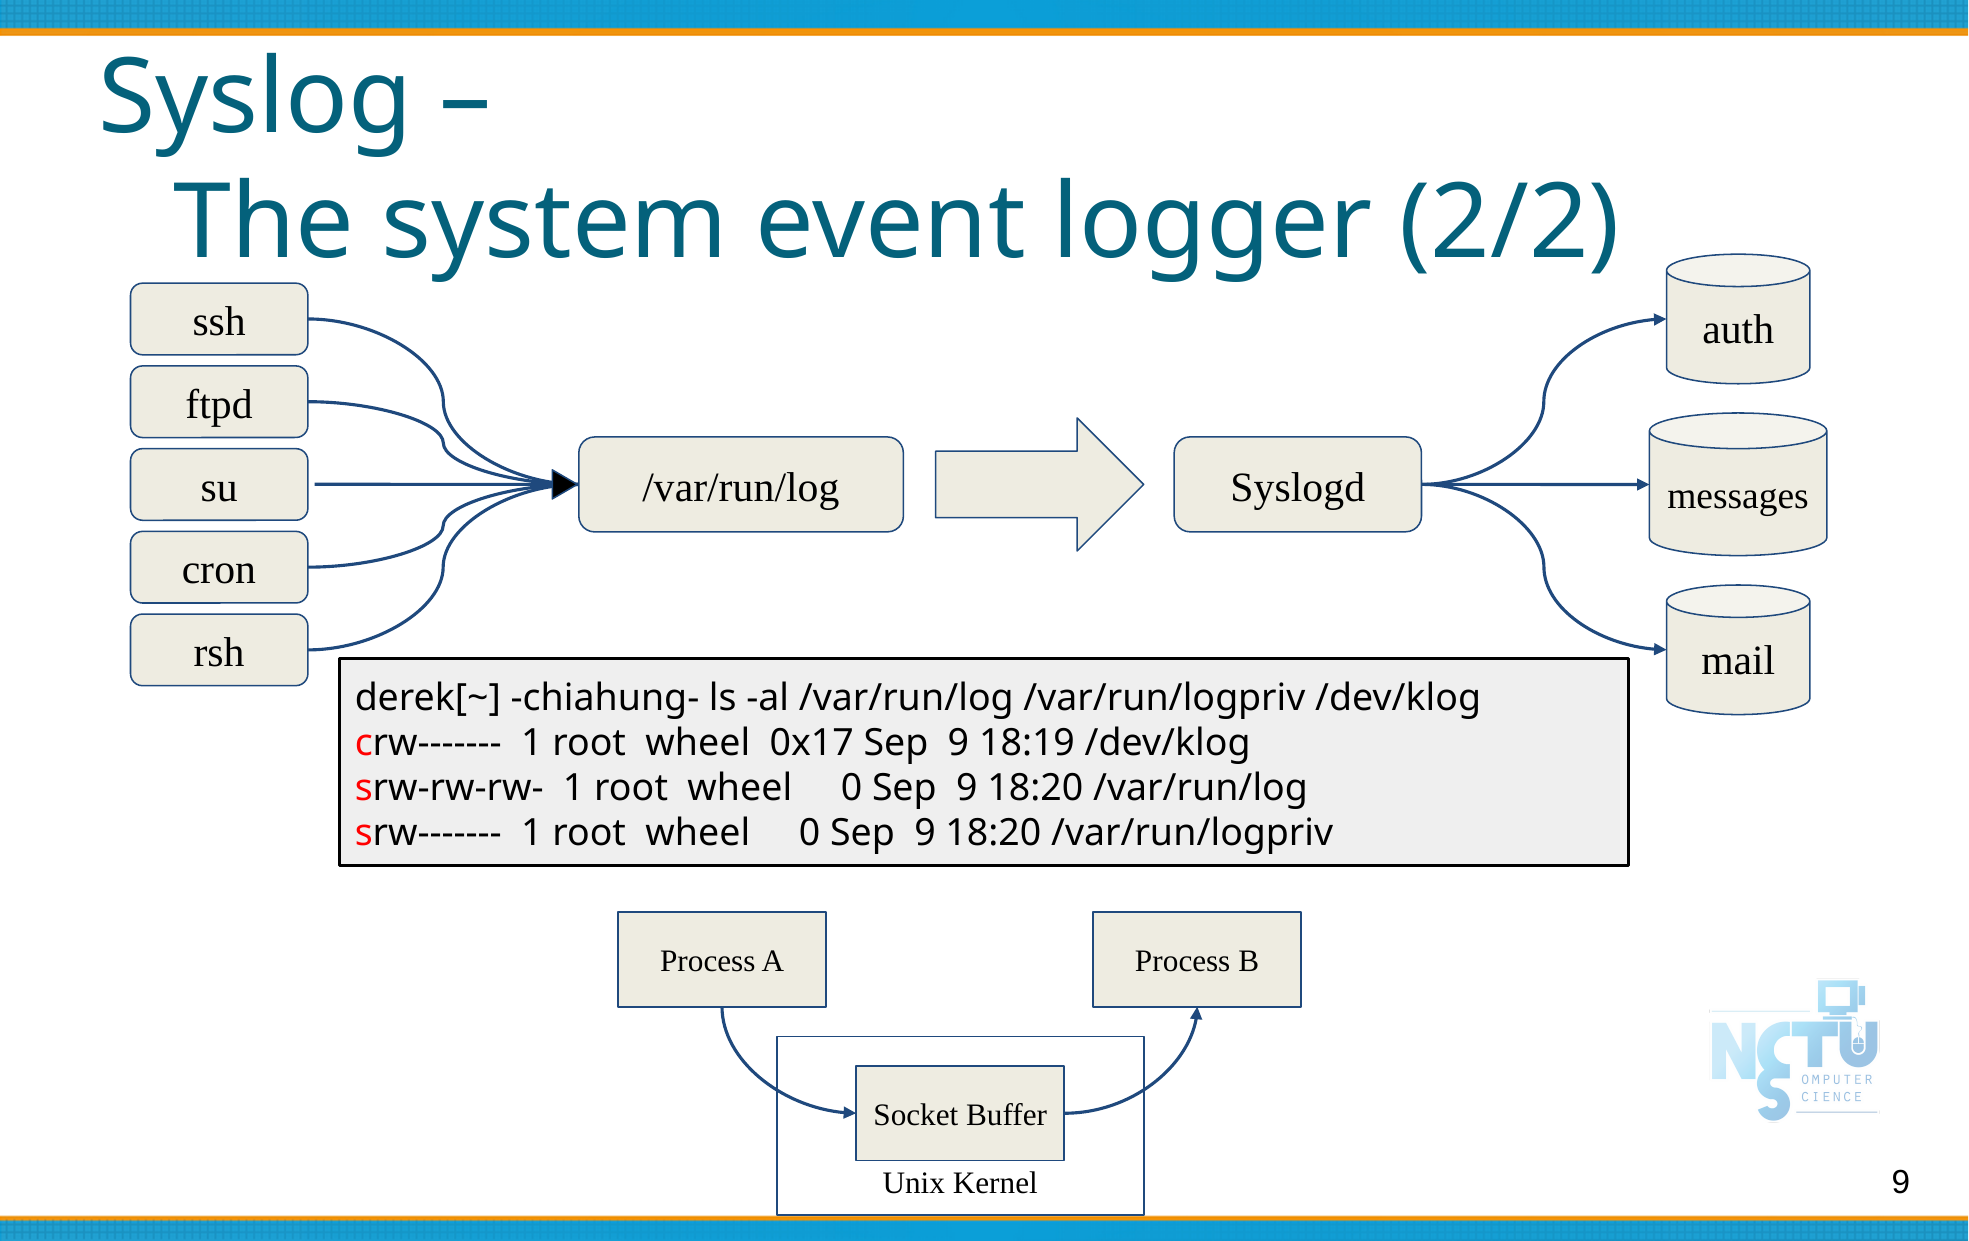

# Syslog – The system event logger (2/2)
derek[~] -chiahung- ls -al /var/run/log /var/run/logpriv /dev/klog
crw------- 1 root wheel 0x17 Sep 9 18:19 /dev/klog
srw-rw-rw- 1 root wheel 0 Sep 9 18:20 /var/run/log
srw------- 1 root wheel 0 Sep 9 18:20 /var/run/logpriv
auth
ssh
ftpd
messages
Syslogd
/var/run/log
su
cron
mail
rsh
derek[~] -chiahung- ls -al /var/run/log /var/run/logpriv /dev/klog
crw------- 1 root wheel 0x17 Sep 9 18:19 /dev/klog
srw-rw-rw- 1 root wheel 0 Sep 9 18:20 /var/run/log
srw------- 1 root wheel 0 Sep 9 18:20 /var/run/logpriv
Process A
Process B
Unix Kernel
Socket Buffer